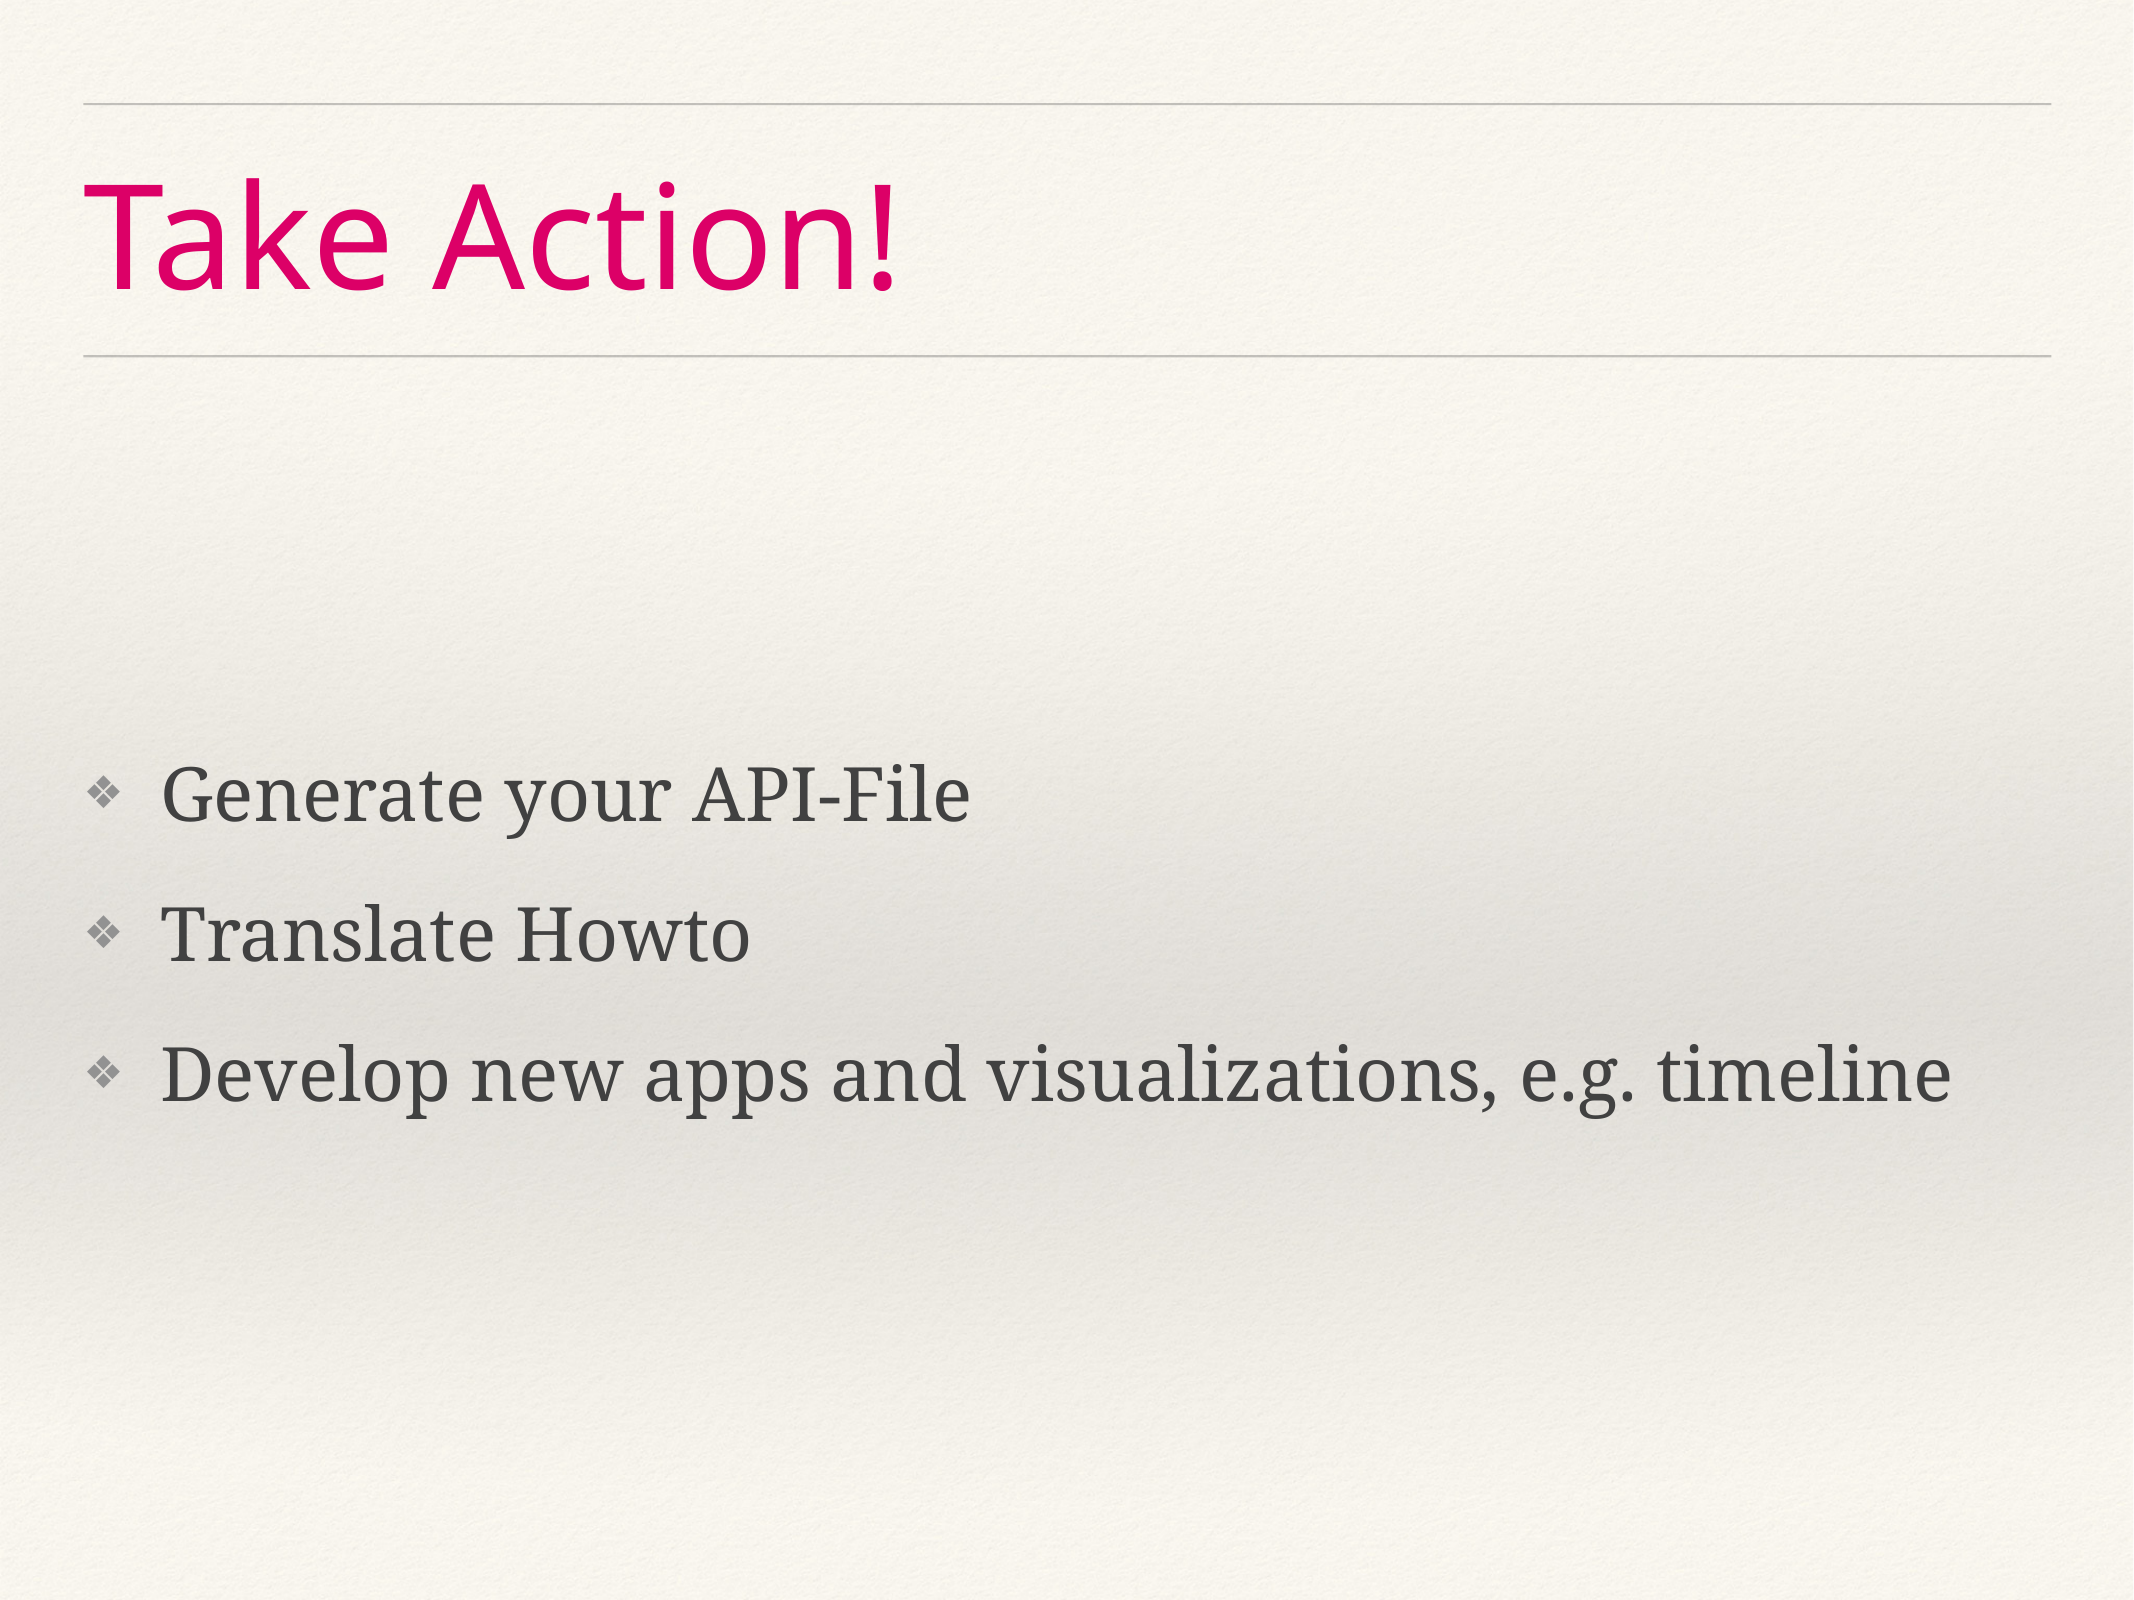

# Take Action!
Generate your API-File
Translate Howto
Develop new apps and visualizations, e.g. timeline